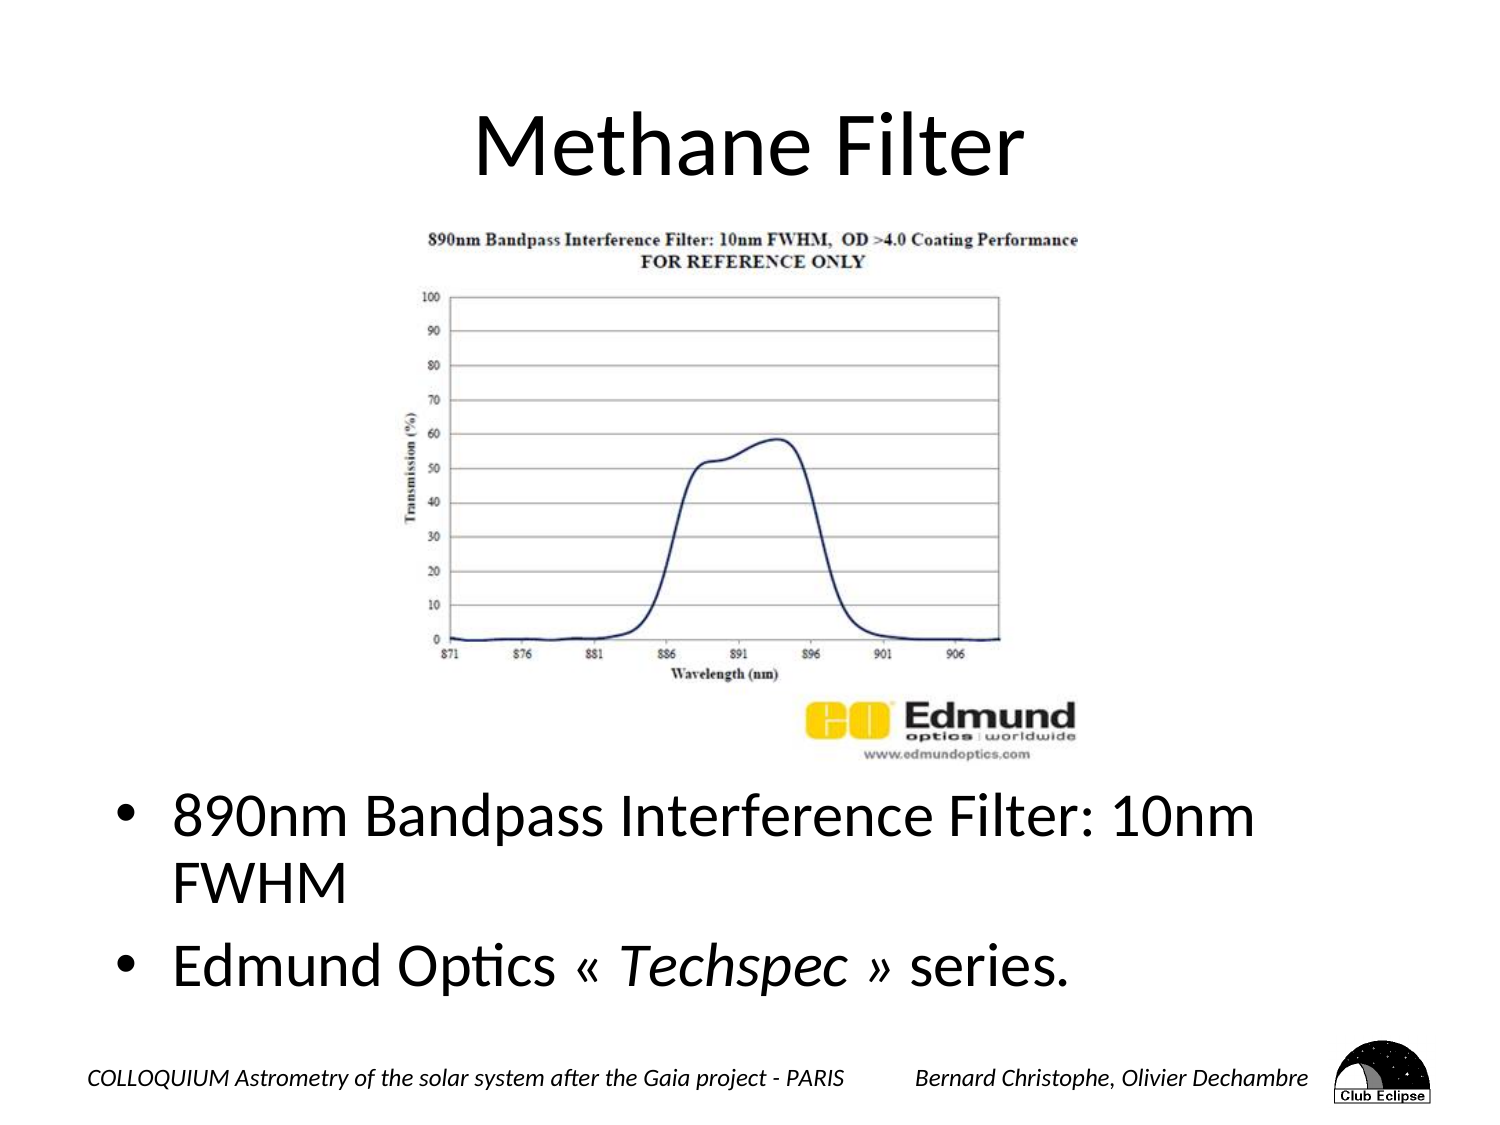

# Methane Filter
890nm Bandpass Interference Filter: 10nm FWHM
Edmund Optics « Techspec » series.
Bernard Christophe, Olivier Dechambre
COLLOQUIUM Astrometry of the solar system after the Gaia project - PARIS